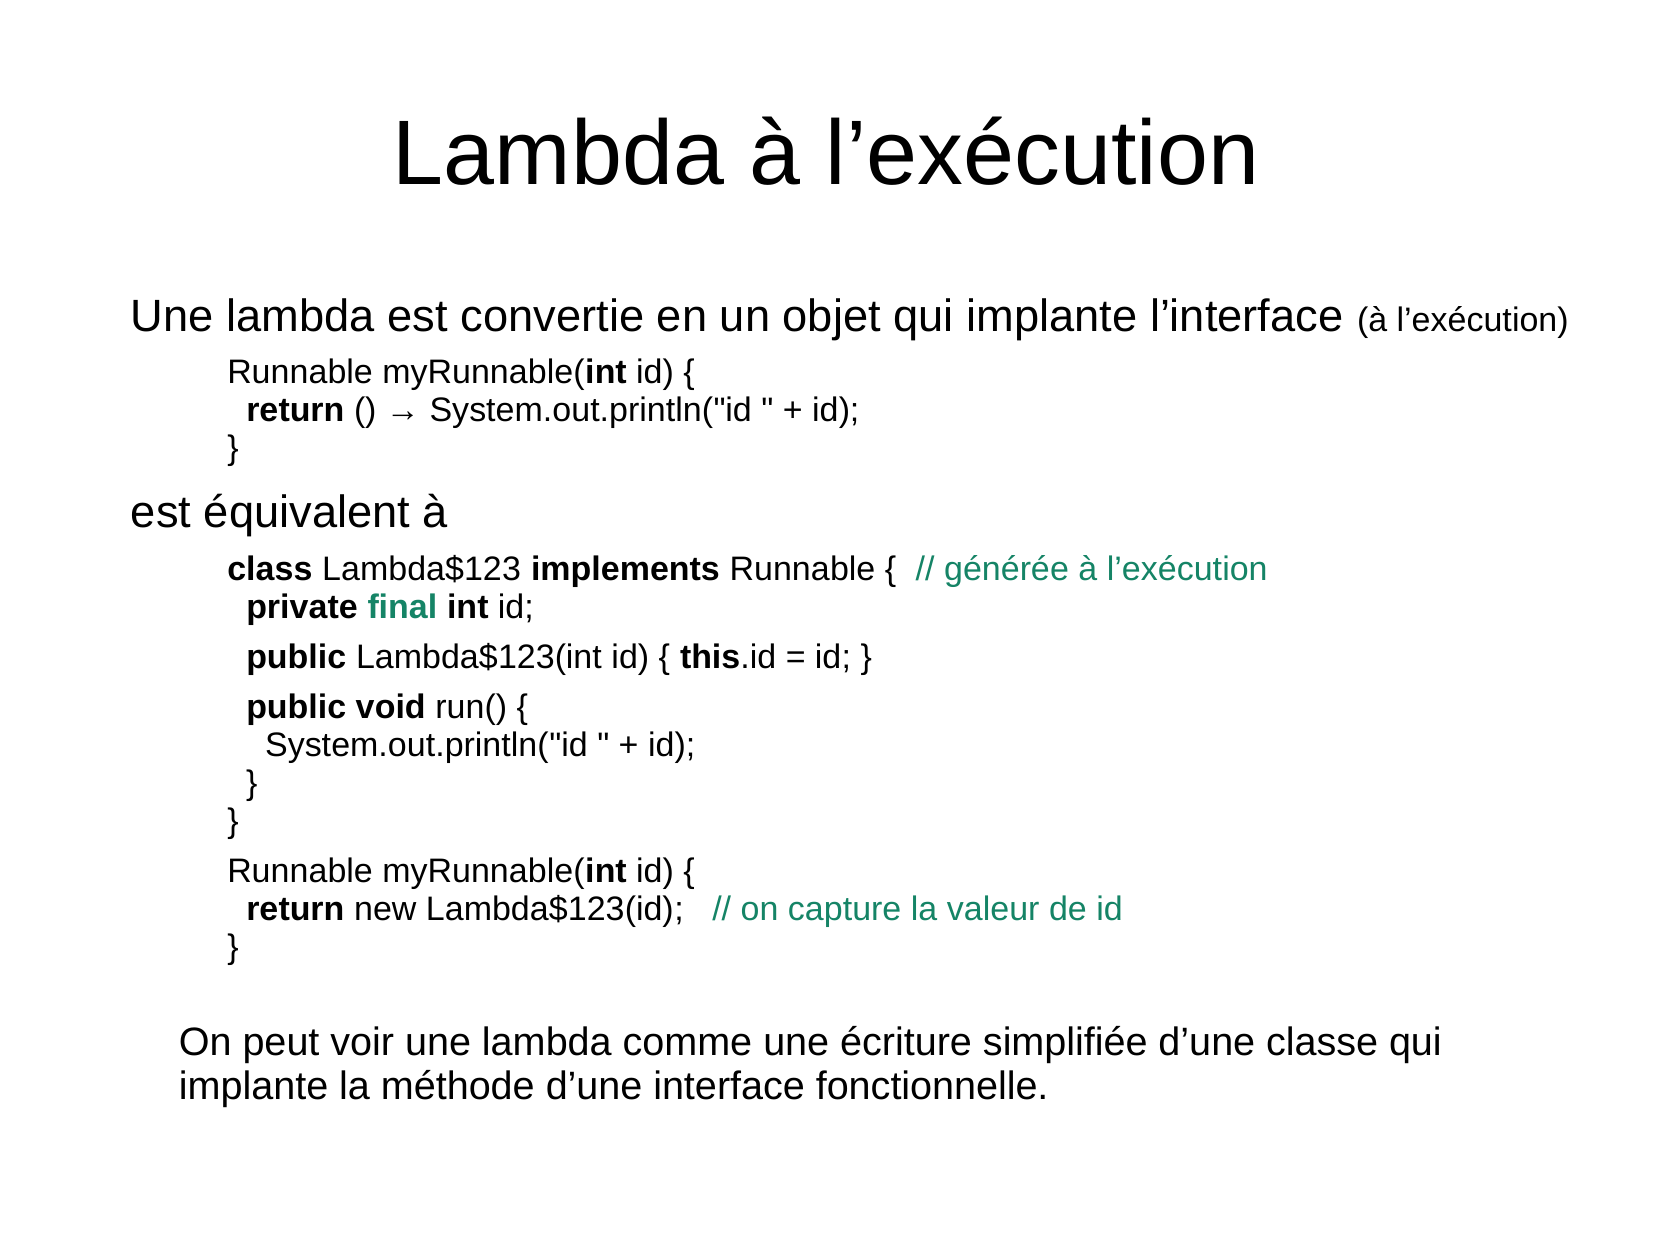

# Lambda à l’exécution
Une lambda est convertie en un objet qui implante l’interface (à l’exécution)
Runnable myRunnable(int id) {
 return () → System.out.println("id " + id);
}
est équivalent à
class Lambda$123 implements Runnable { // générée à l’exécution
 private final int id;
 public Lambda$123(int id) { this.id = id; }
 public void run() {
 System.out.println("id " + id);
 }
}
Runnable myRunnable(int id) {
 return new Lambda$123(id); // on capture la valeur de id
}
On peut voir une lambda comme une écriture simplifiée d’une classe qui implante la méthode d’une interface fonctionnelle.